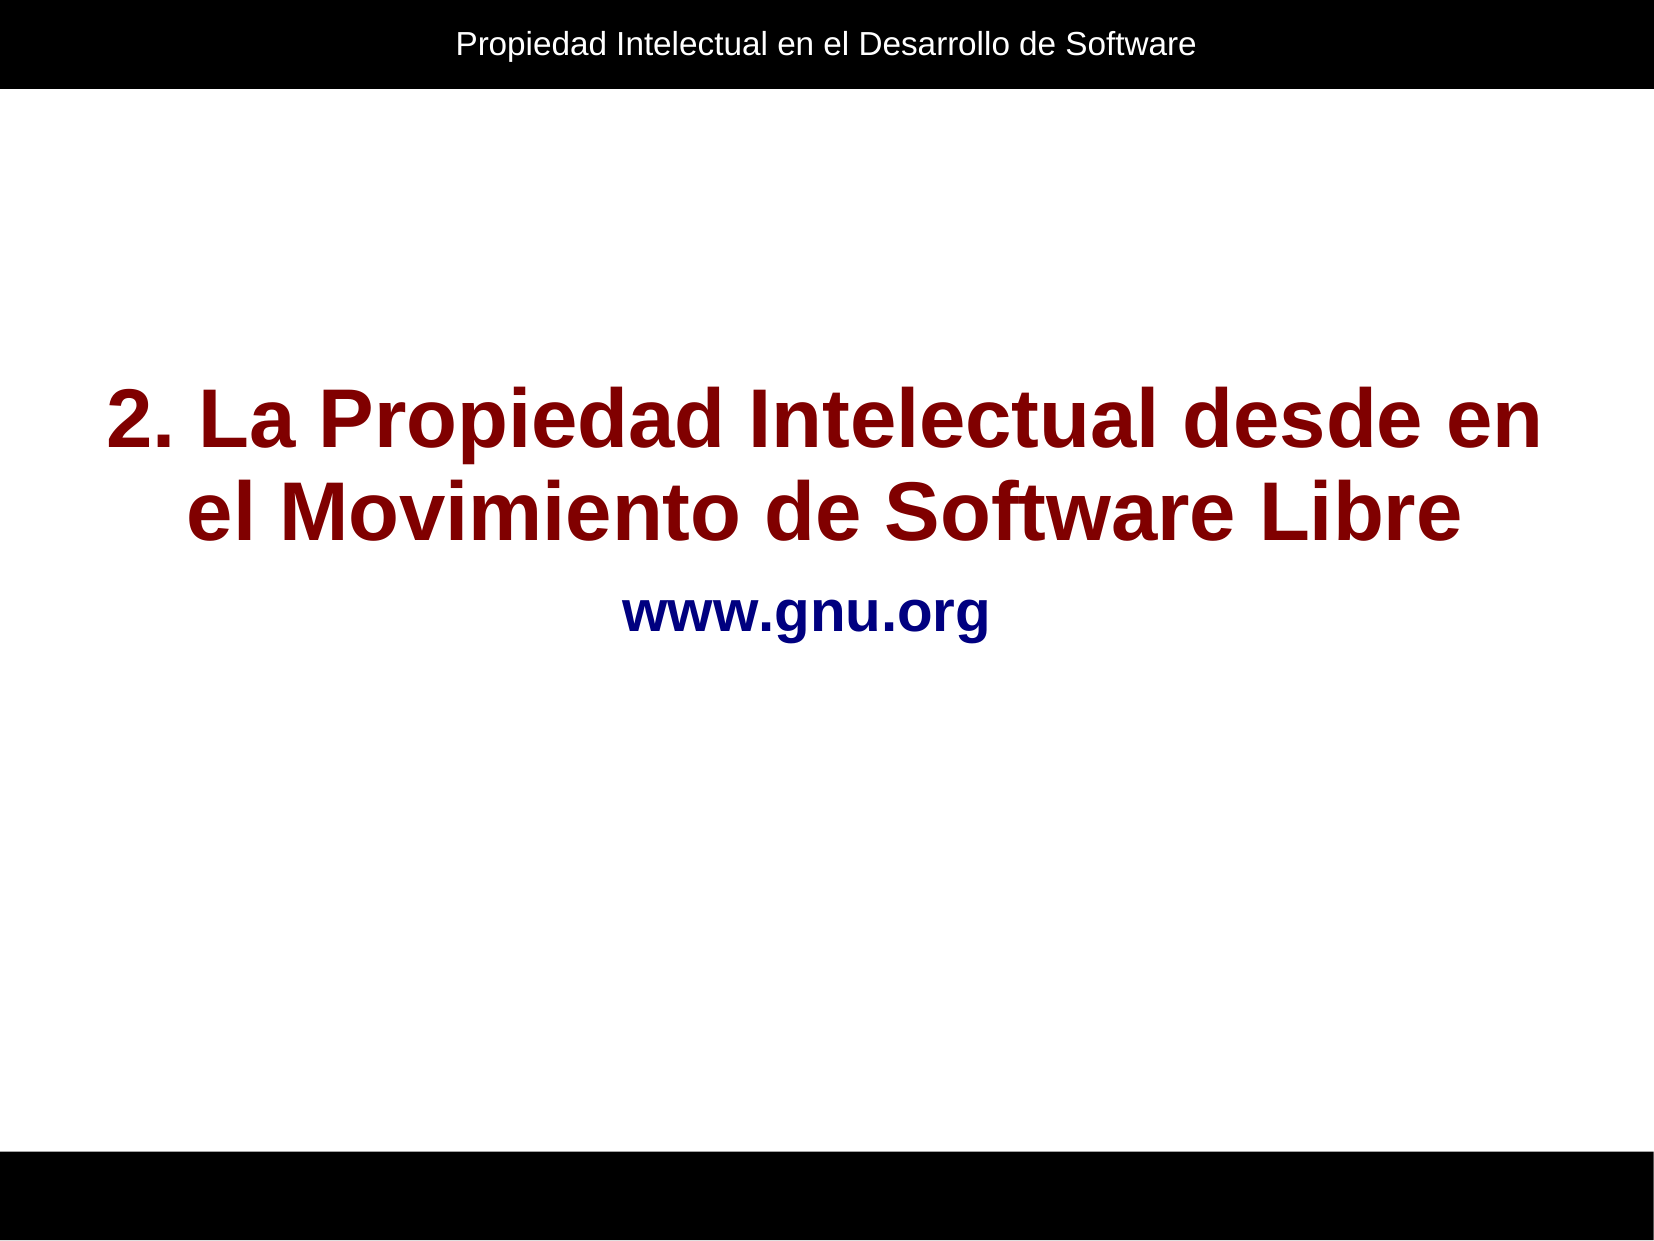

# 2. La Propiedad Intelectual desde en el Movimiento de Software Libre
www.gnu.org